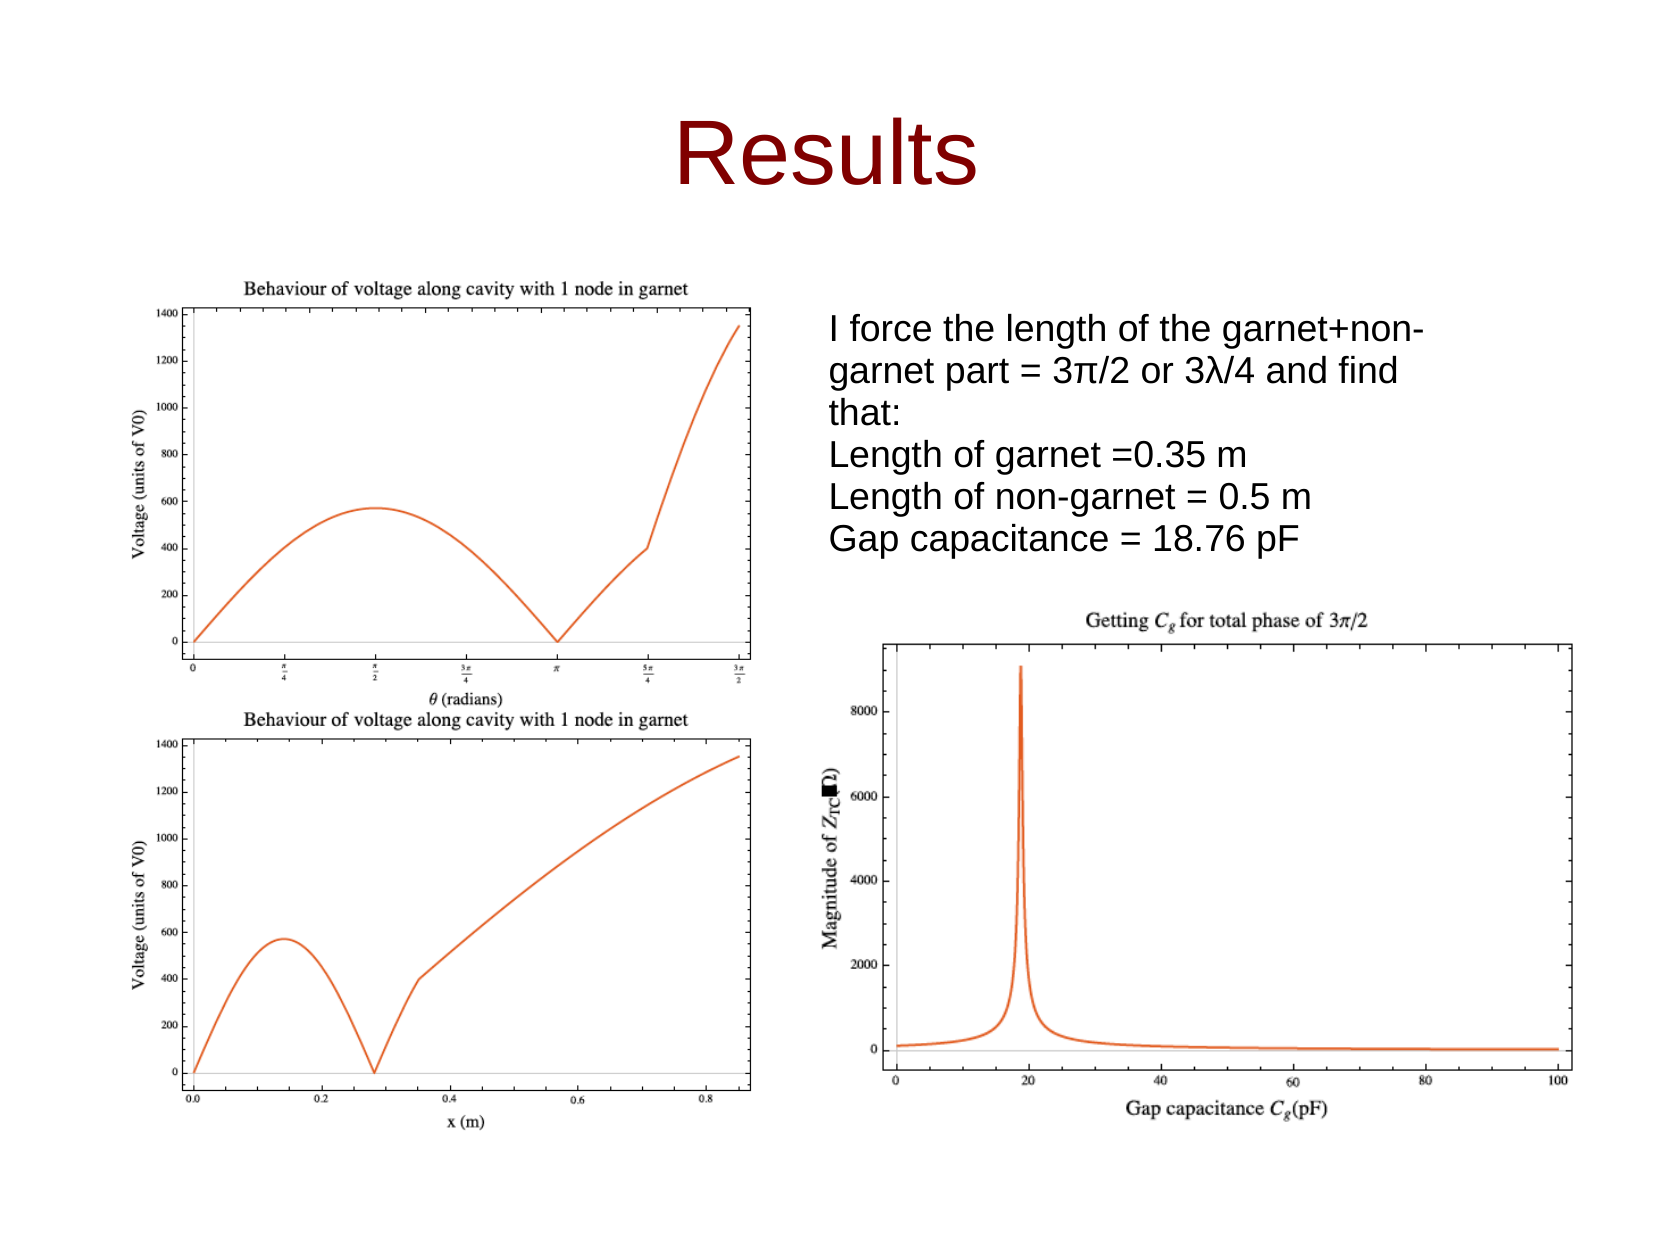

# Results
I force the length of the garnet+non-garnet part = 3π/2 or 3λ/4 and find that:
Length of garnet =0.35 m
Length of non-garnet = 0.5 m
Gap capacitance = 18.76 pF